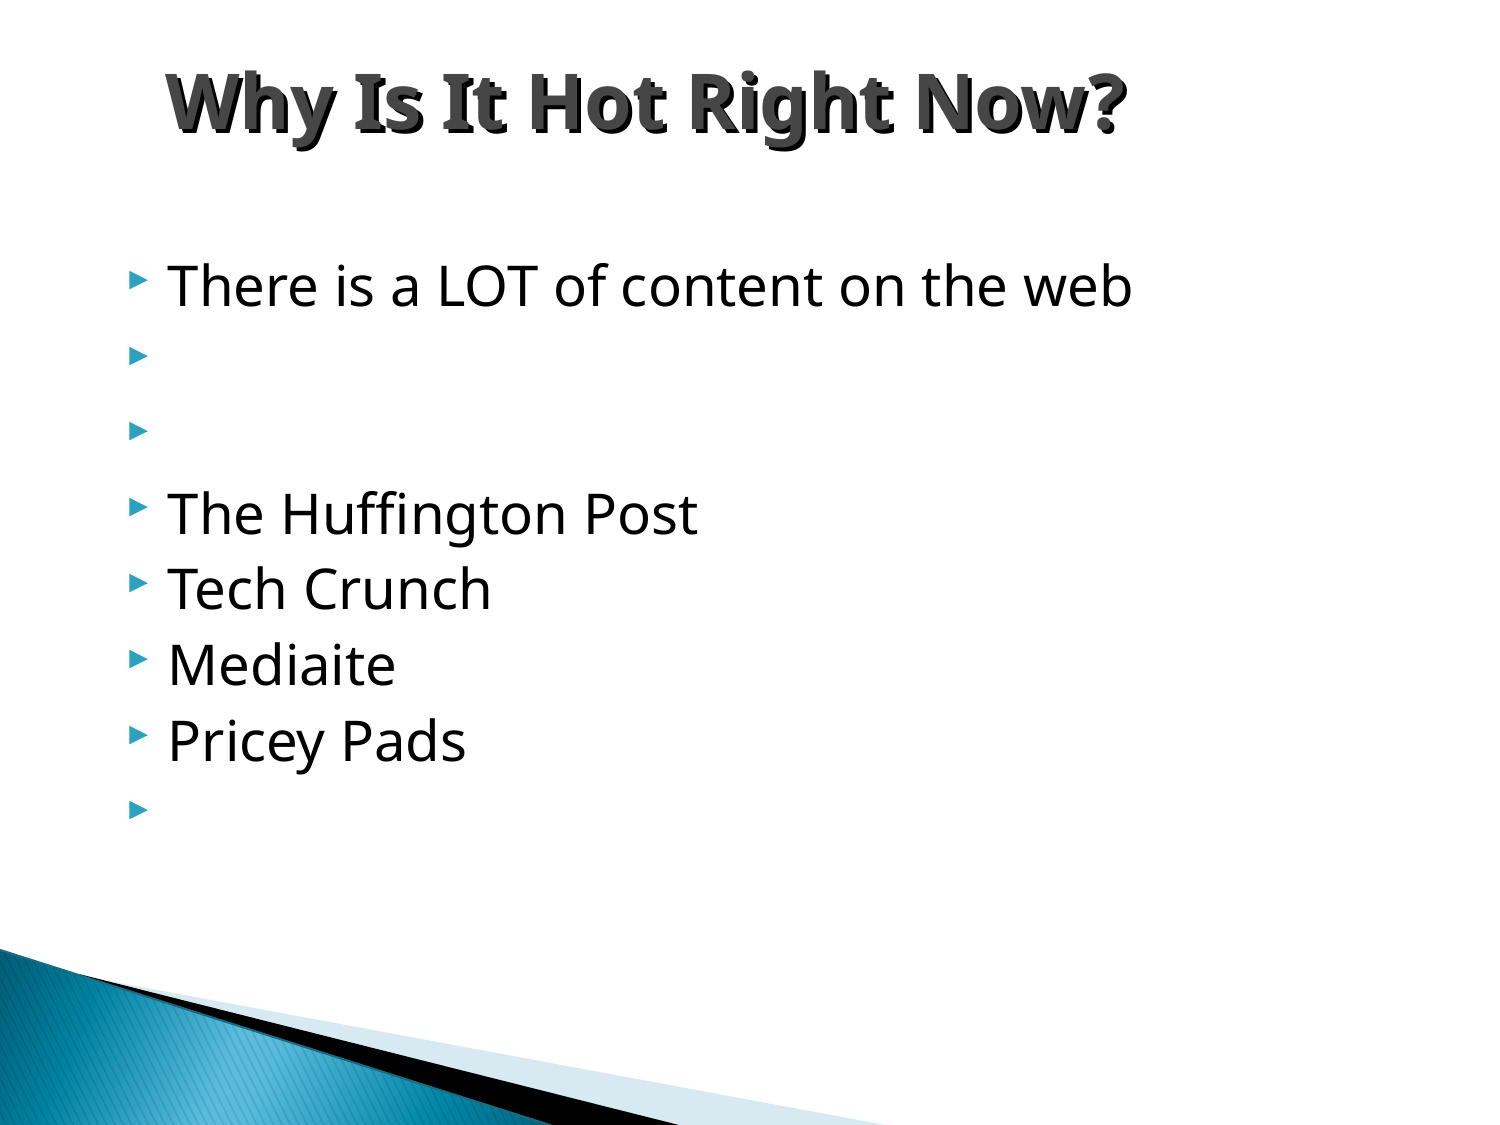

Why Is It Hot Right Now?
# There is a LOT of content on the web
The Huffington Post
Tech Crunch
Mediaite
Pricey Pads